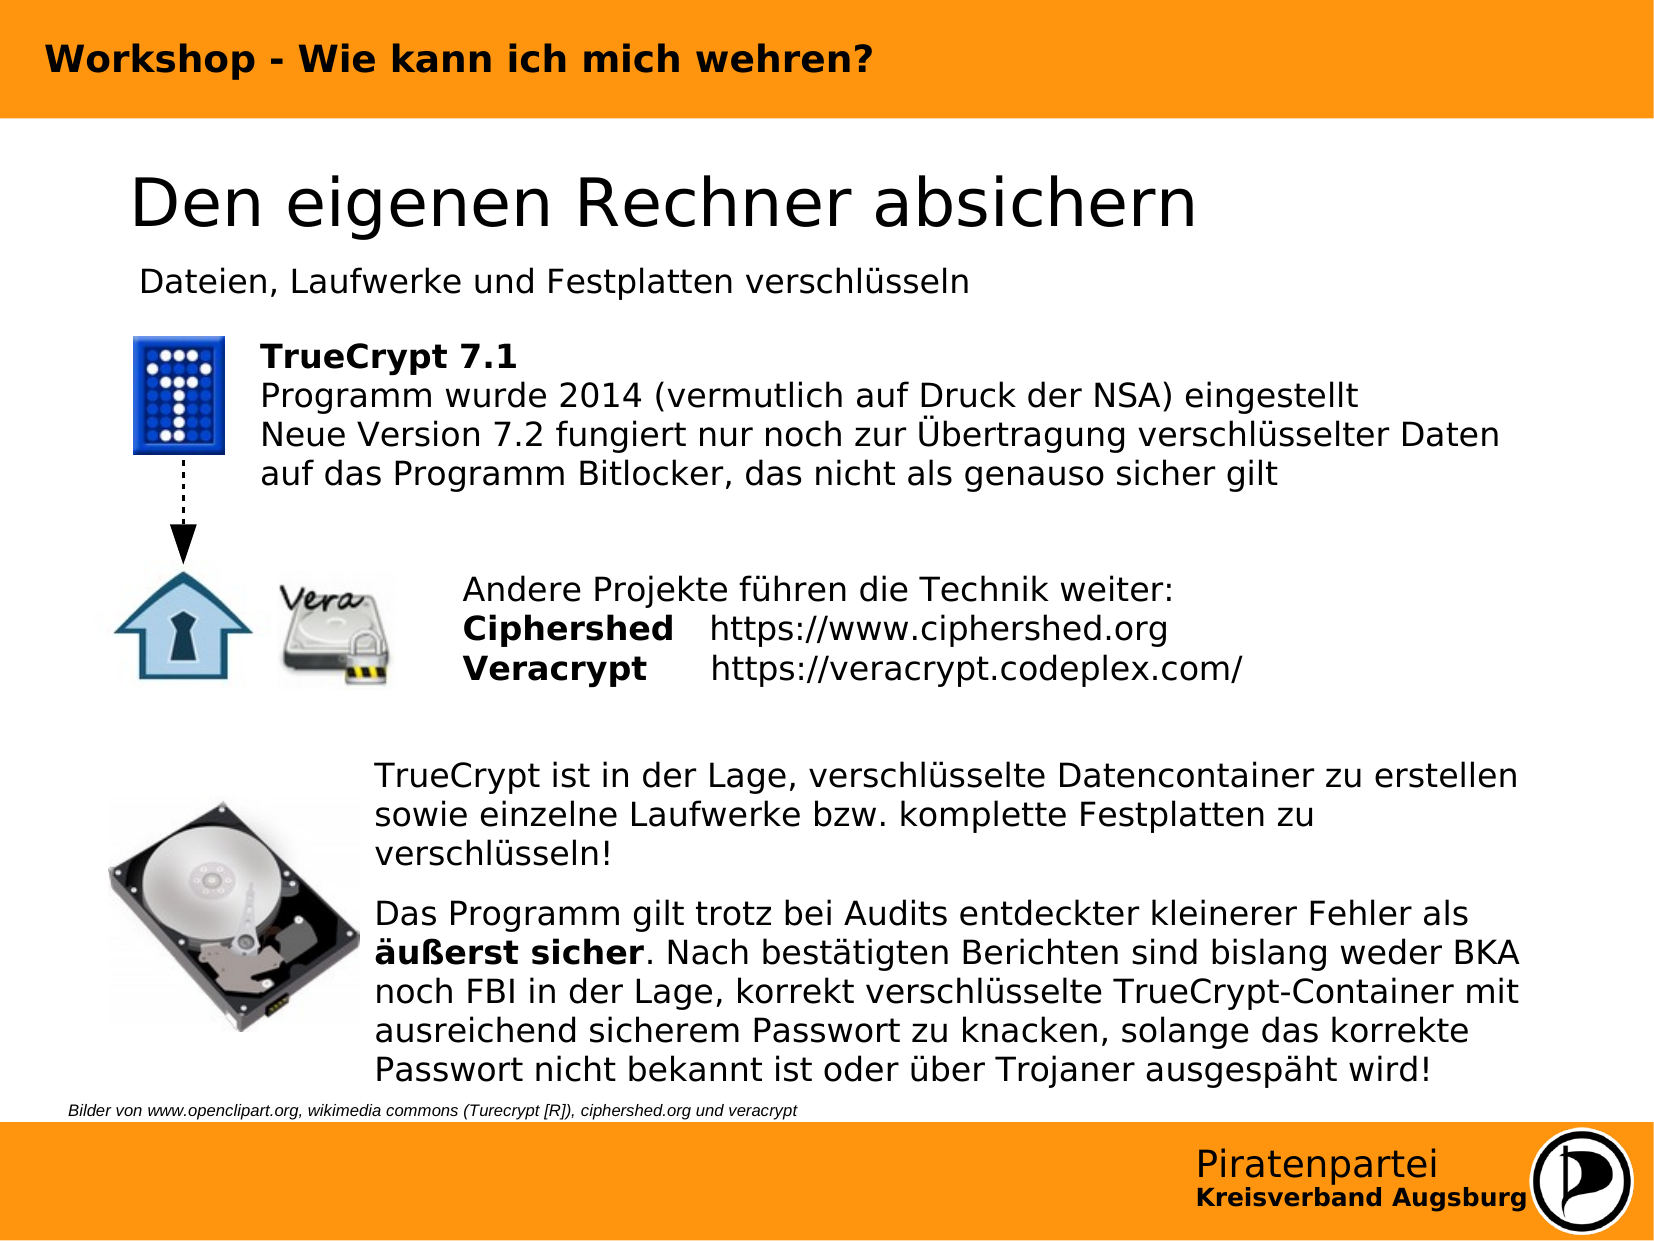

Workshop - Wie kann ich mich wehren?
Den eigenen Rechner absichern
Dateien, Laufwerke und Festplatten verschlüsseln
TrueCrypt 7.1
Programm wurde 2014 (vermutlich auf Druck der NSA) eingestellt
Neue Version 7.2 fungiert nur noch zur Übertragung verschlüsselter Daten auf das Programm Bitlocker, das nicht als genauso sicher gilt
Andere Projekte führen die Technik weiter:
Ciphershed https://www.ciphershed.org
Veracrypt https://veracrypt.codeplex.com/
TrueCrypt ist in der Lage, verschlüsselte Datencontainer zu erstellen sowie einzelne Laufwerke bzw. komplette Festplatten zu verschlüsseln!
Das Programm gilt trotz bei Audits entdeckter kleinerer Fehler als äußerst sicher. Nach bestätigten Berichten sind bislang weder BKA noch FBI in der Lage, korrekt verschlüsselte TrueCrypt-Container mit ausreichend sicherem Passwort zu knacken, solange das korrekte Passwort nicht bekannt ist oder über Trojaner ausgespäht wird!
Bilder von www.openclipart.org, wikimedia commons (Turecrypt [R]), ciphershed.org und veracrypt